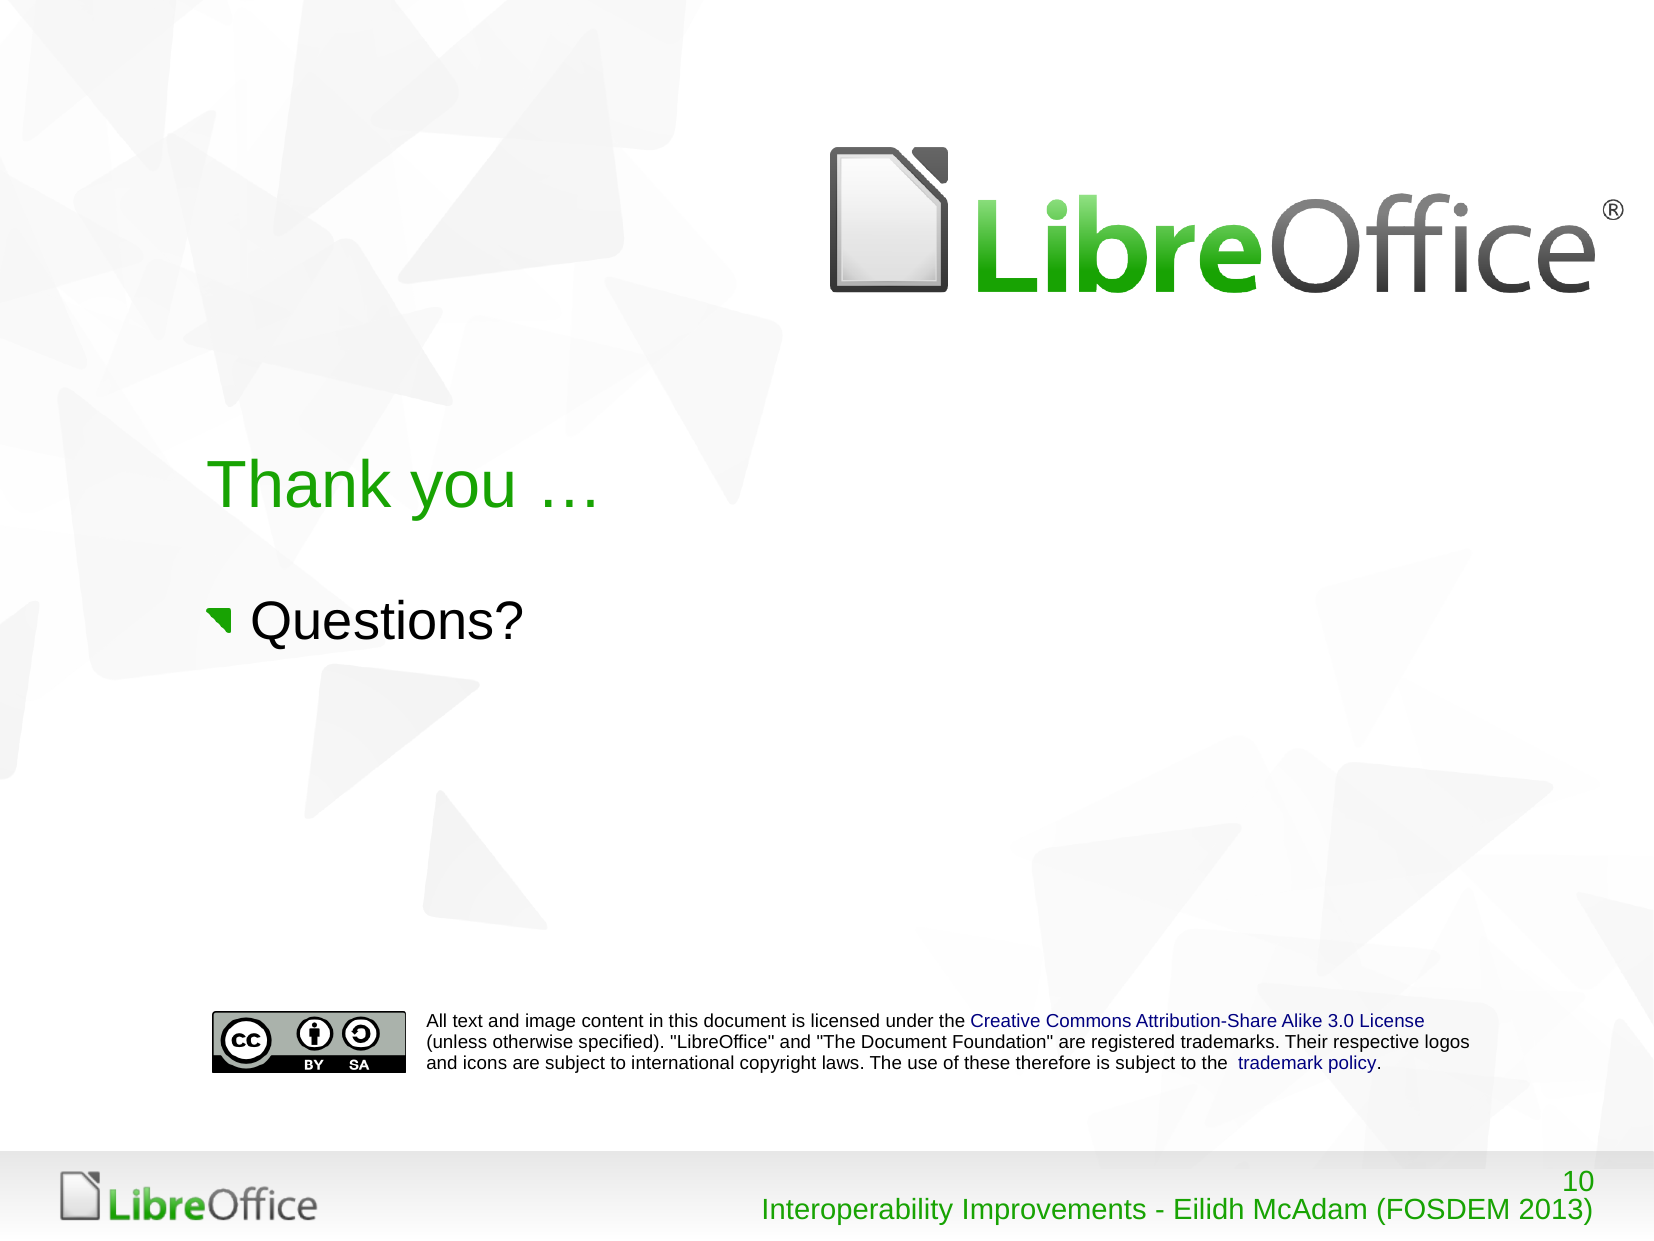

# Thank you …
Questions?
10
Interoperability Improvements - Eilidh McAdam (FOSDEM 2013)